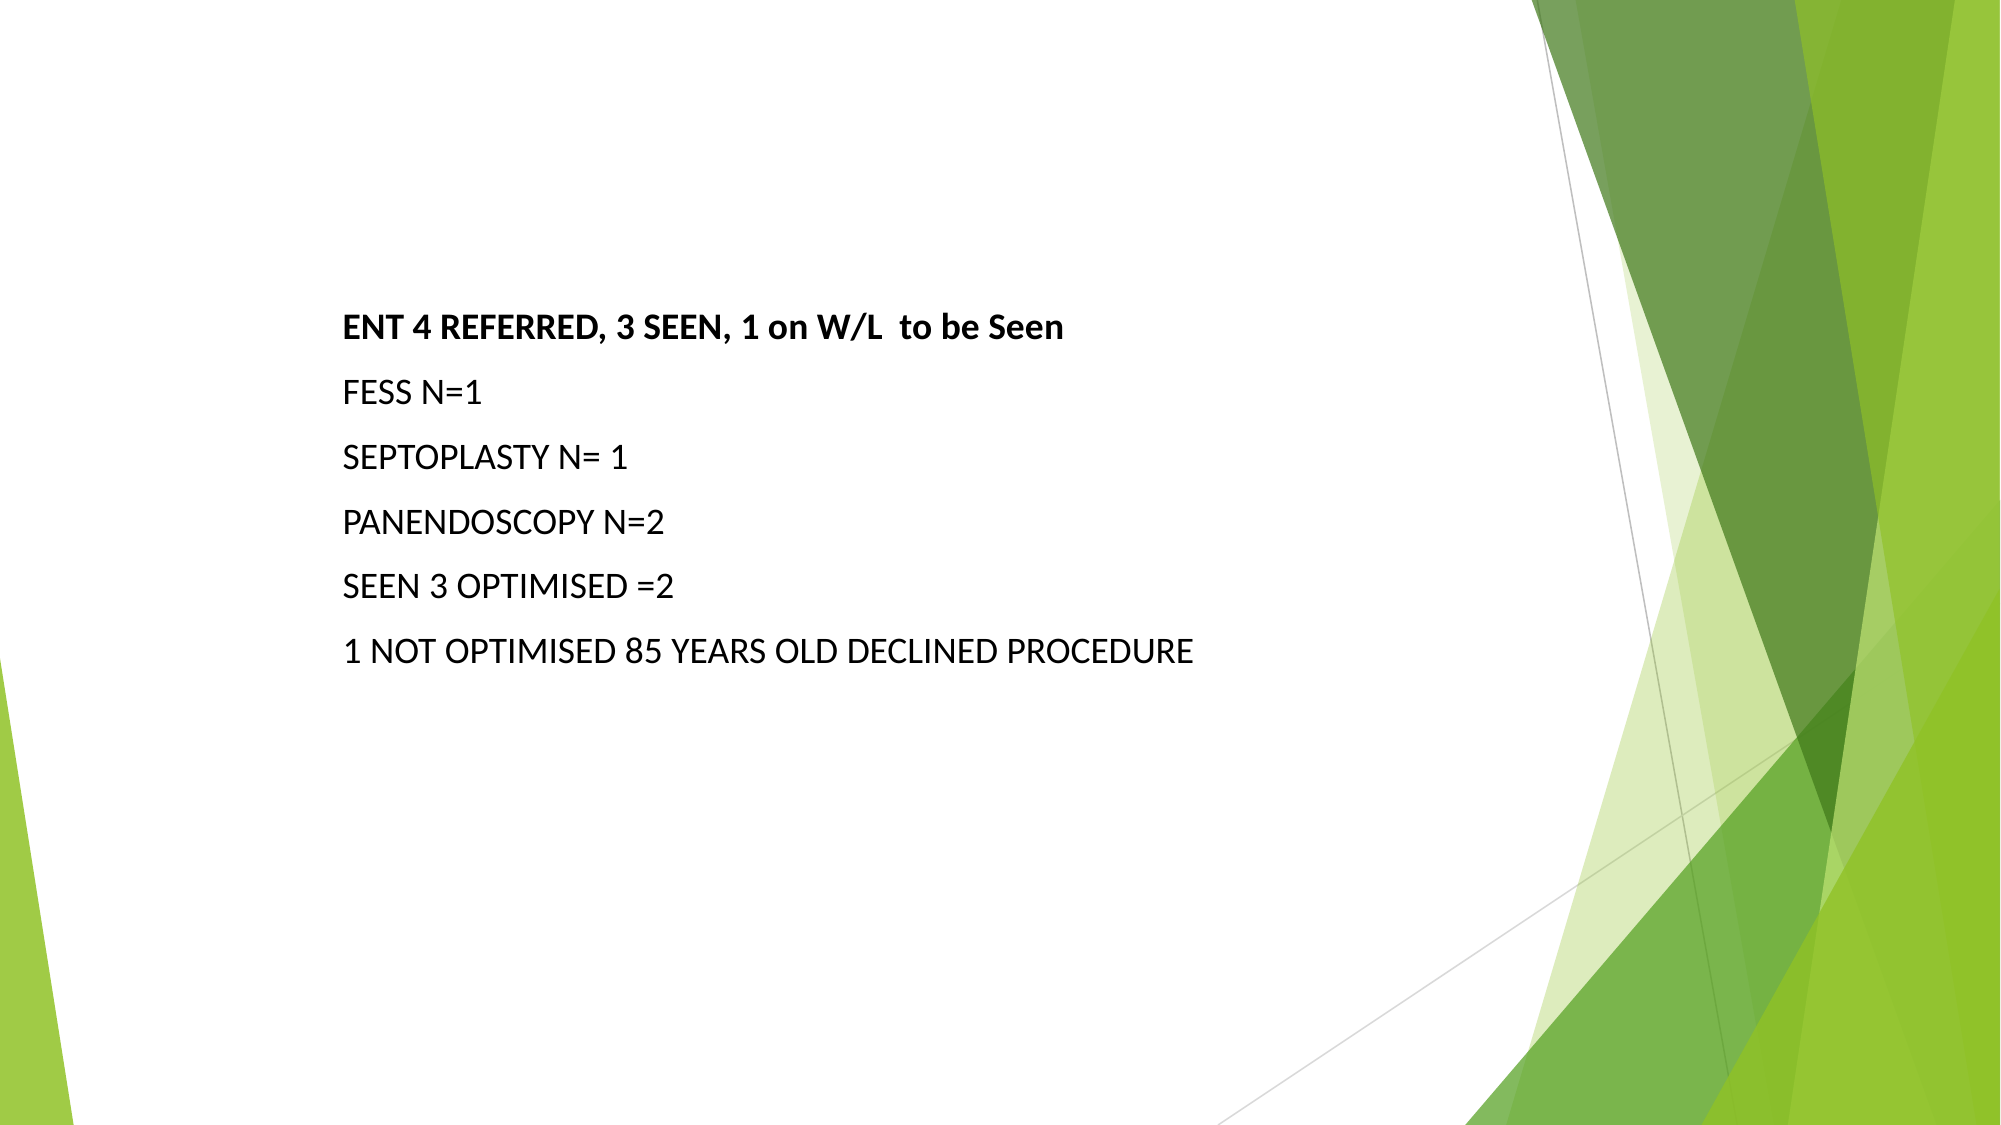

ENT 4 REFERRED, 3 SEEN, 1 on W/L to be Seen
FESS N=1
SEPTOPLASTY N= 1
PANENDOSCOPY N=2
SEEN 3 OPTIMISED =2
1 NOT OPTIMISED 85 YEARS OLD DECLINED PROCEDURE